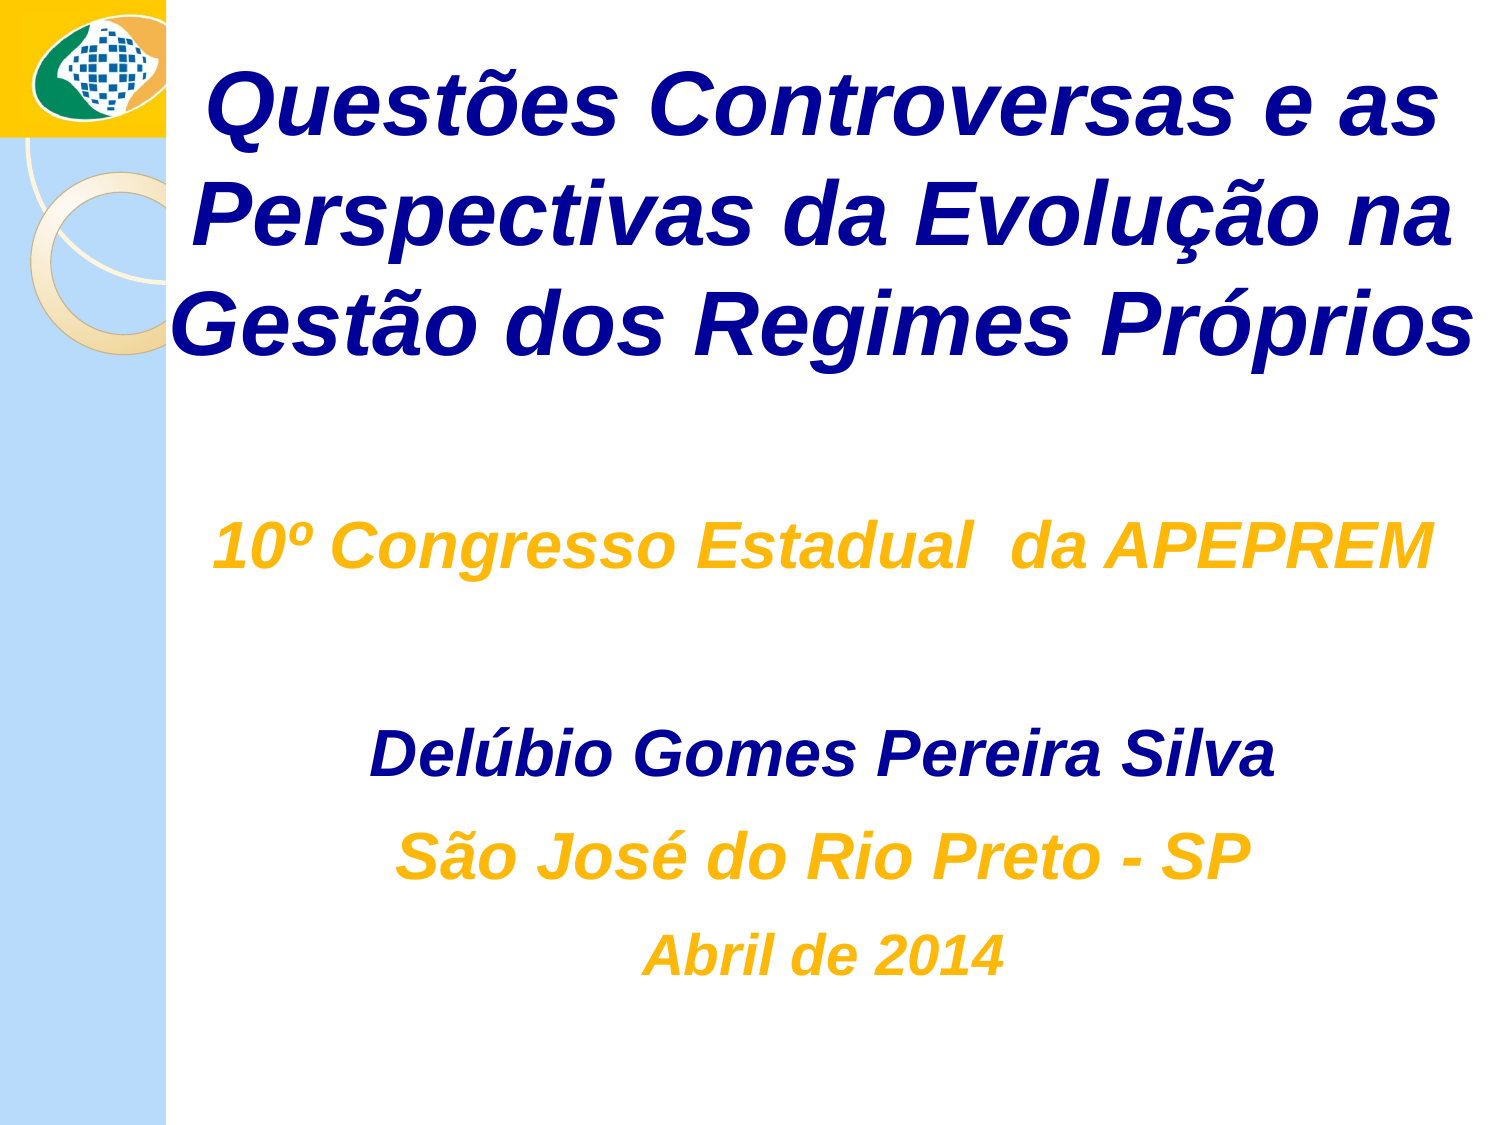

Questões Controversas e as Perspectivas da Evolução na Gestão dos Regimes Próprios
10º Congresso Estadual da APEPREM
Delúbio Gomes Pereira Silva
São José do Rio Preto - SP
Abril de 2014